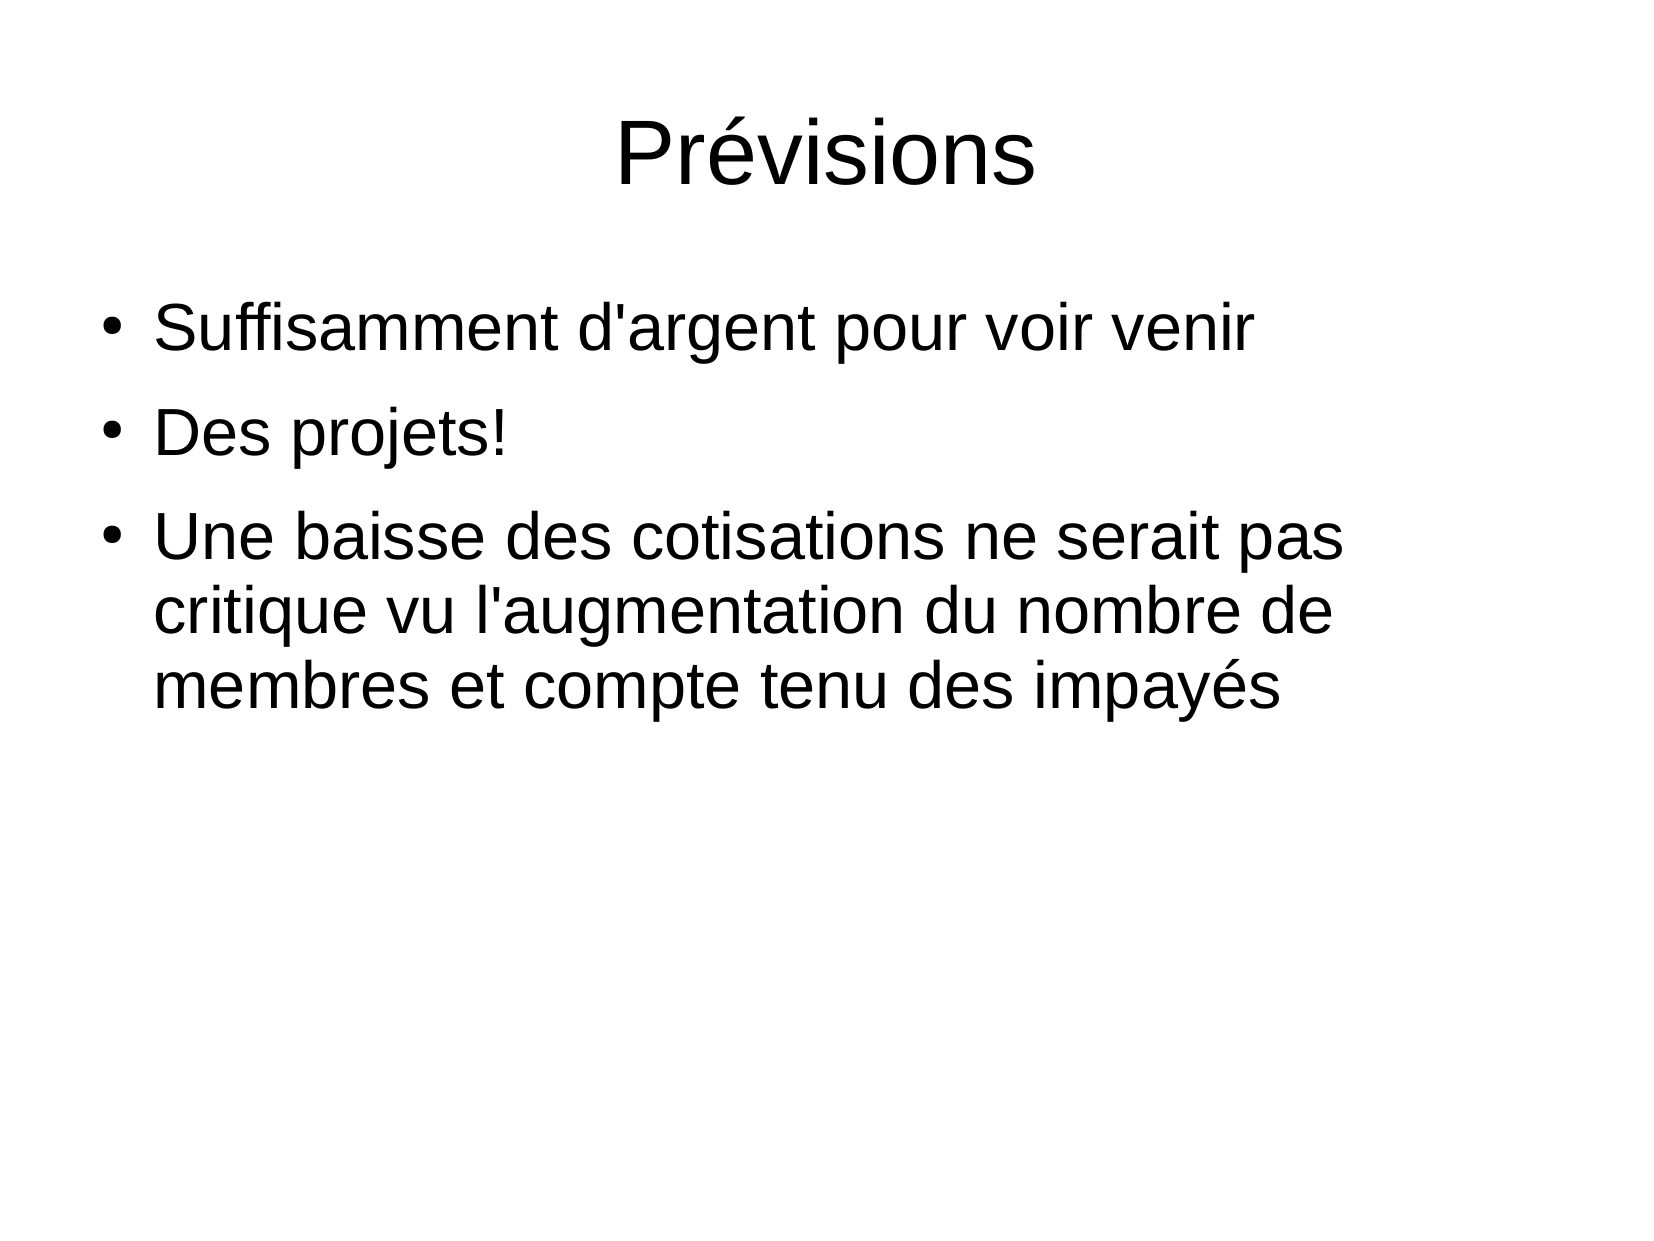

# Prévisions
Suffisamment d'argent pour voir venir
Des projets!
Une baisse des cotisations ne serait pas critique vu l'augmentation du nombre de membres et compte tenu des impayés